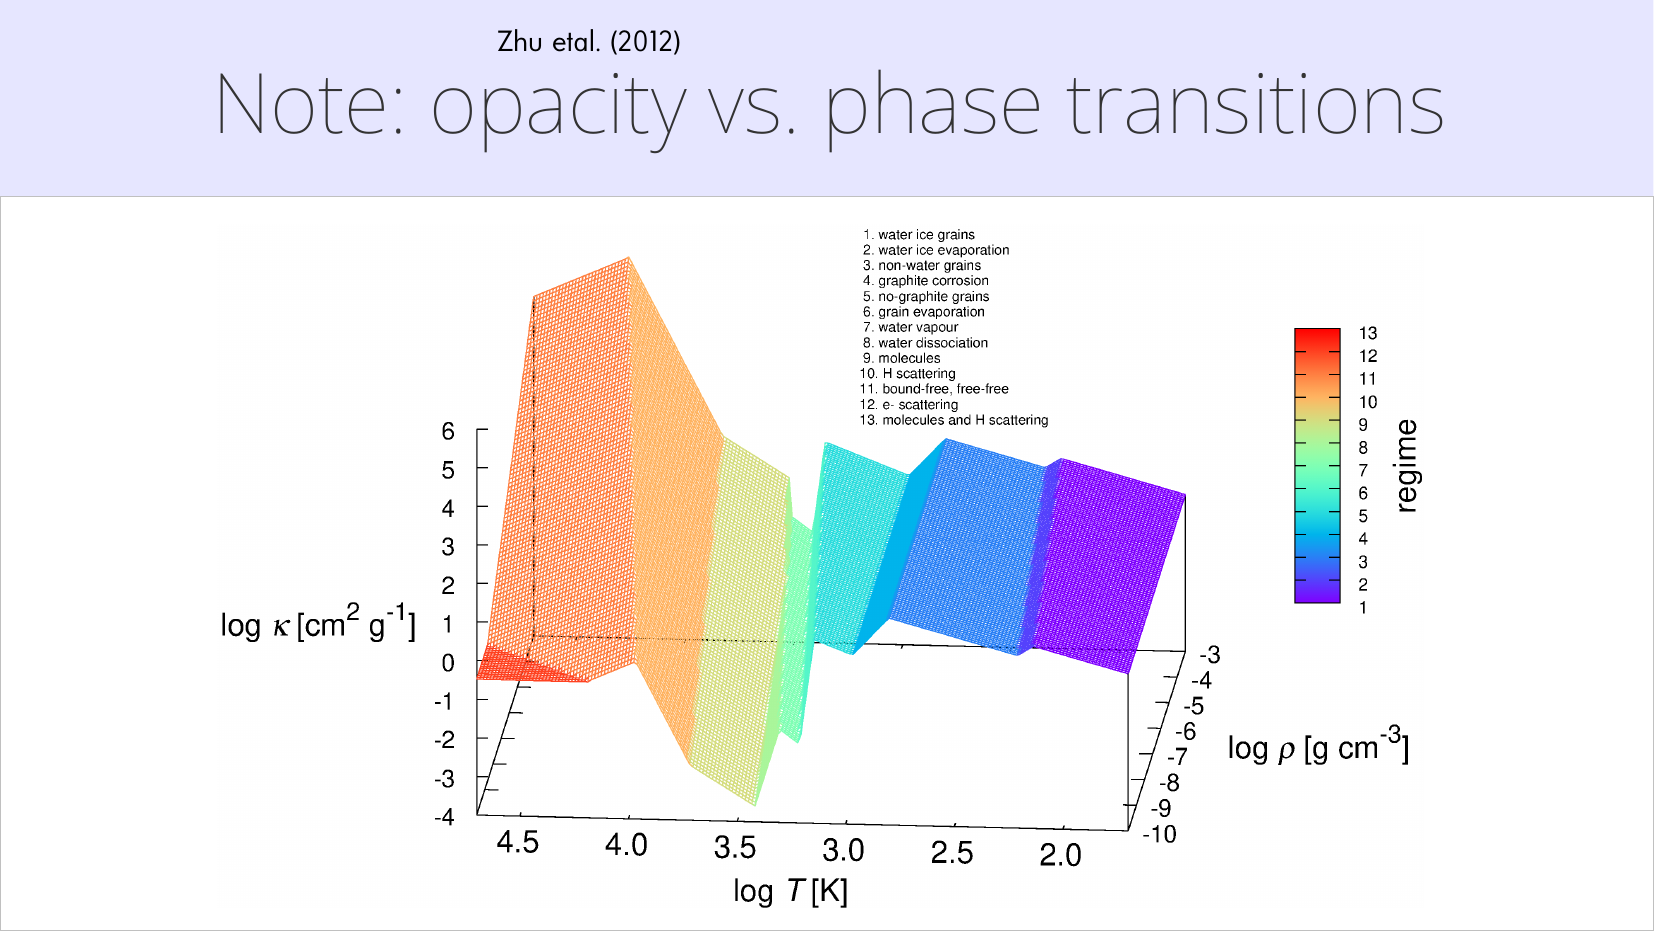

Zhu etal. (2012)
# Note: opacity vs. phase transitions